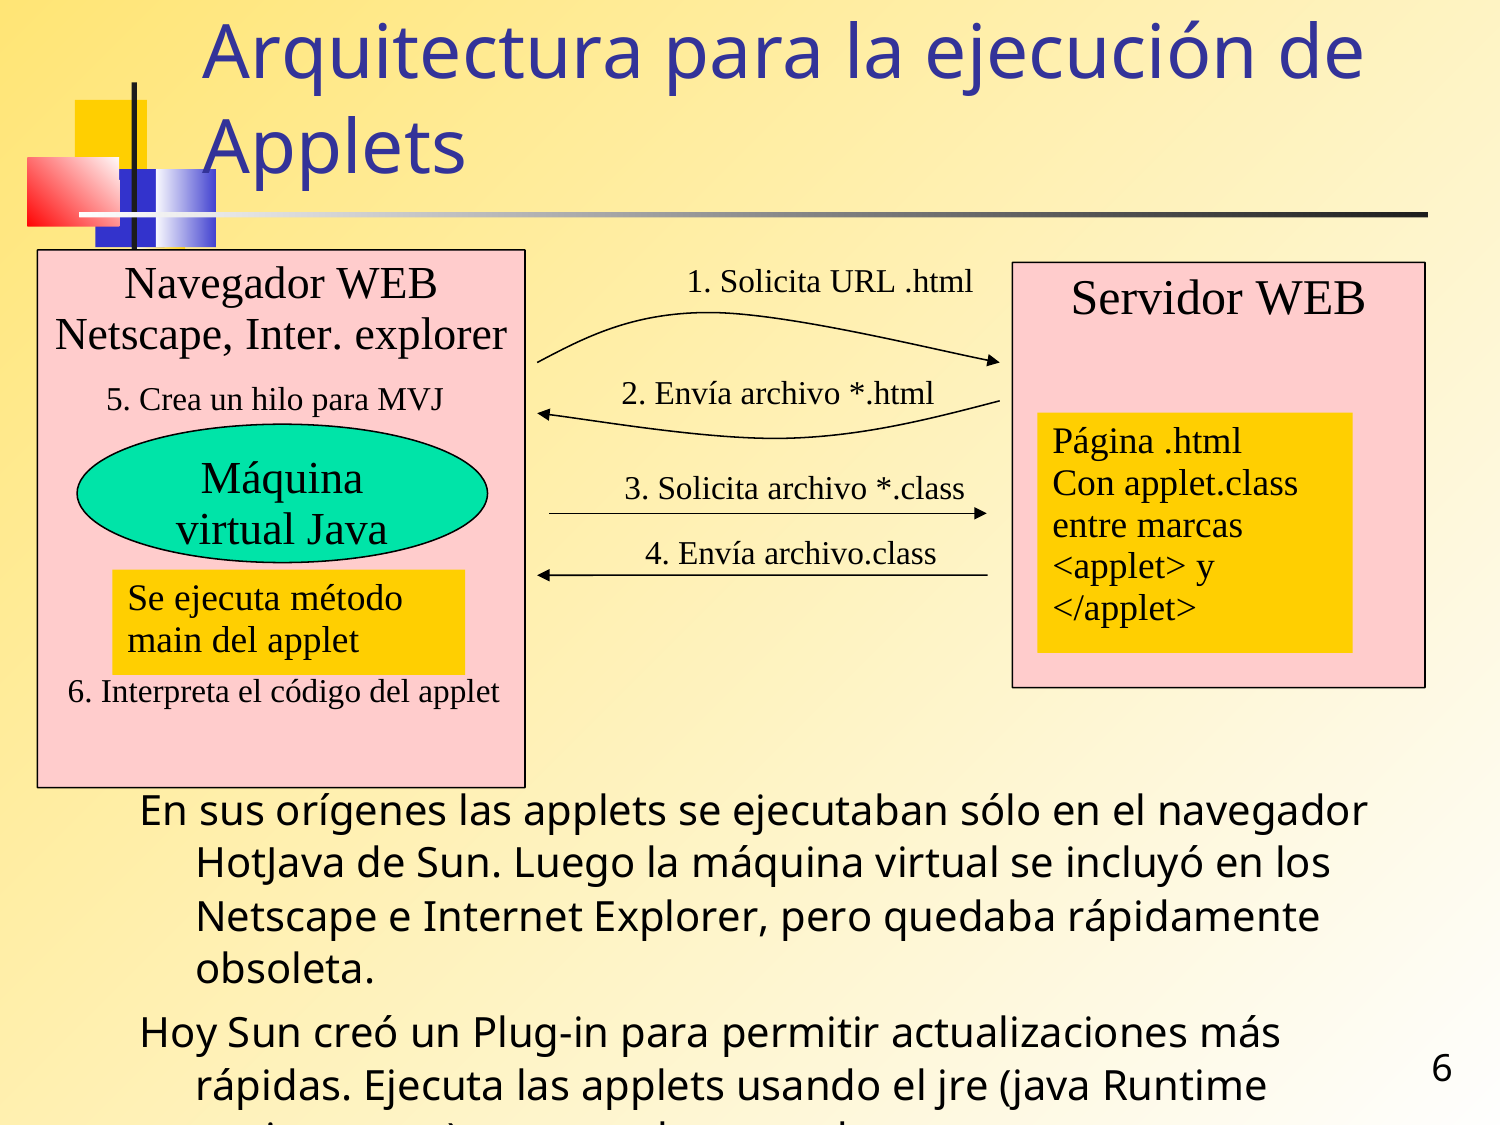

# Arquitectura para la ejecución de Applets
Navegador WEB
Netscape, Inter. explorer
1. Solicita URL .html
Servidor WEB
Página .html
Con applet.class entre marcas <applet> y </applet>
2. Envía archivo *.html
5. Crea un hilo para MVJ
Máquina virtual Java
3. Solicita archivo *.class
4. Envía archivo.class
Se ejecuta método main del applet
6. Interpreta el código del applet
En sus orígenes las applets se ejecutaban sólo en el navegador HotJava de Sun. Luego la máquina virtual se incluyó en los Netscape e Internet Explorer, pero quedaba rápidamente obsoleta.
Hoy Sun creó un Plug-in para permitir actualizaciones más rápidas. Ejecuta las applets usando el jre (java Runtime environment) externo al navegador.